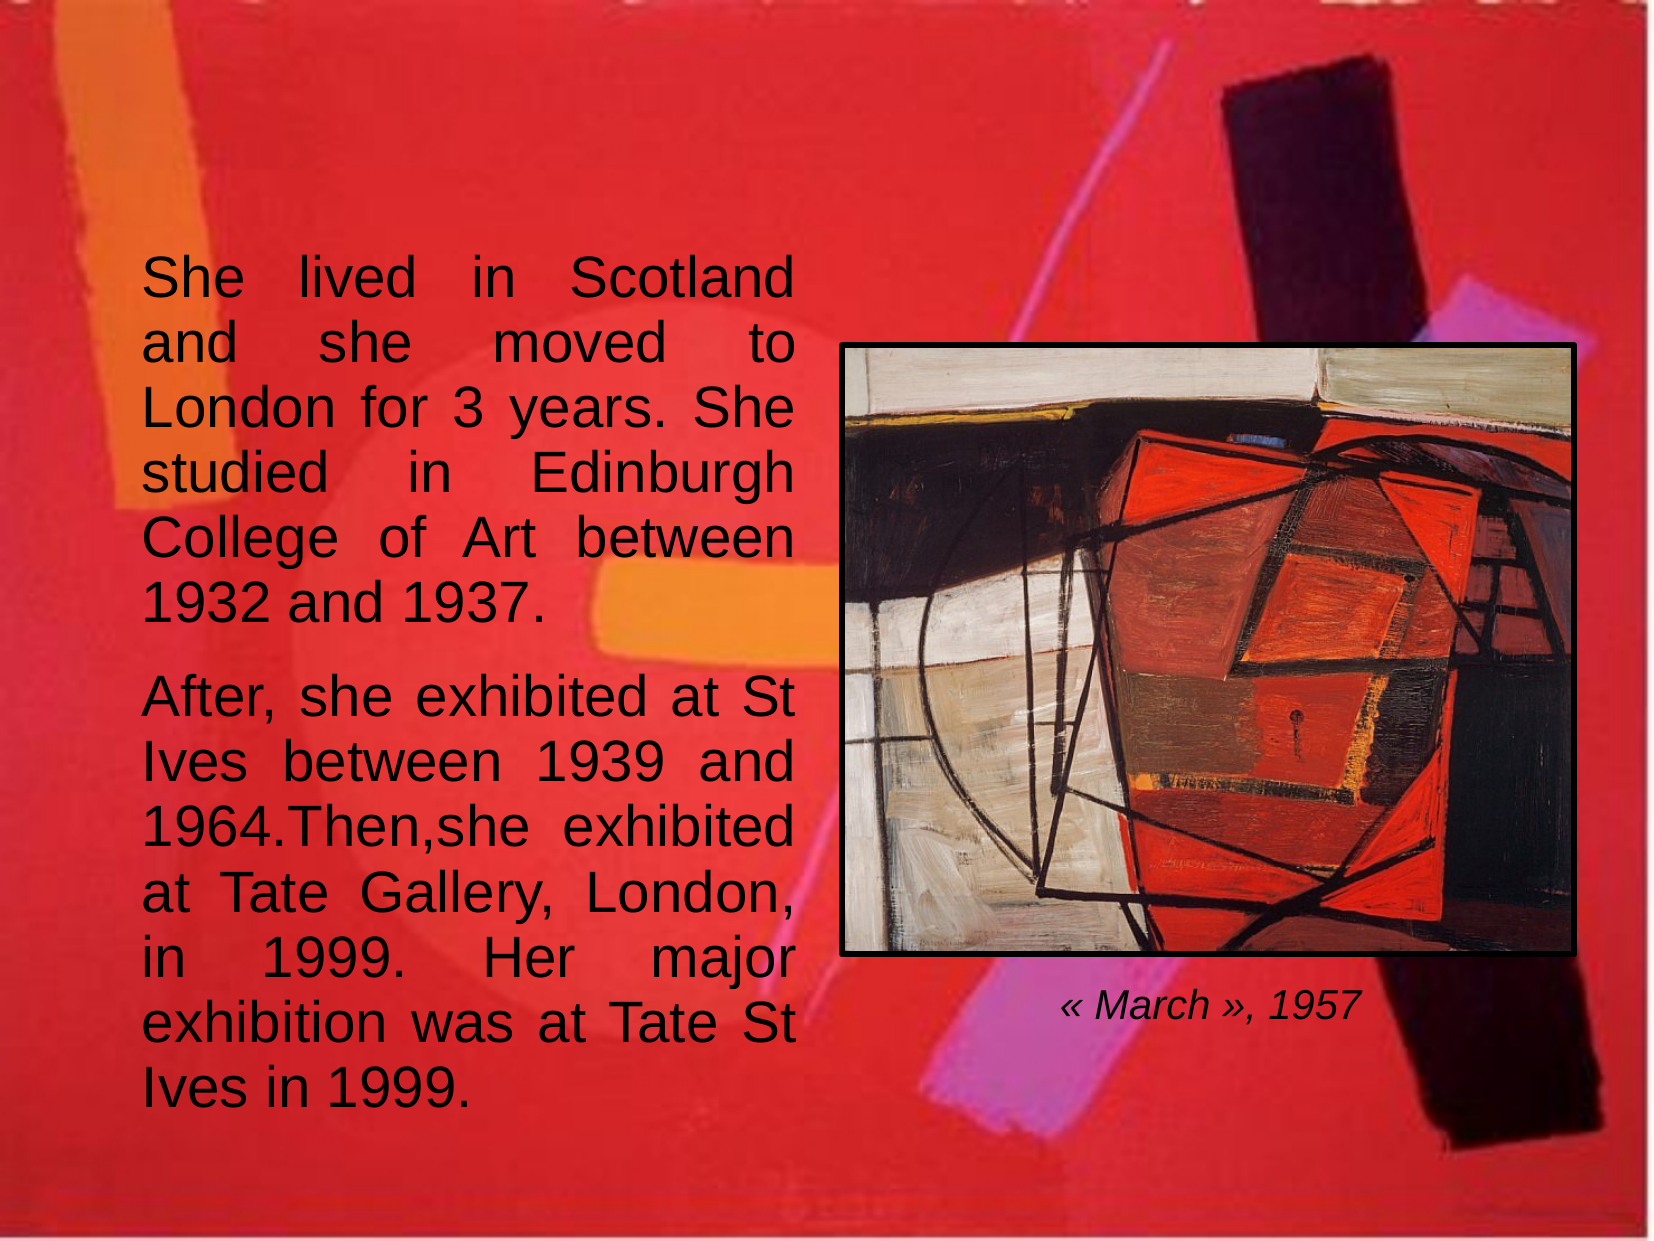

# She lived in Scotland and she moved to London for 3 years. She studied in Edinburgh College of Art between 1932 and 1937.
After, she exhibited at St Ives between 1939 and 1964.Then,she exhibited at Tate Gallery, London, in 1999. Her major exhibition was at Tate St Ives in 1999.
« March », 1957